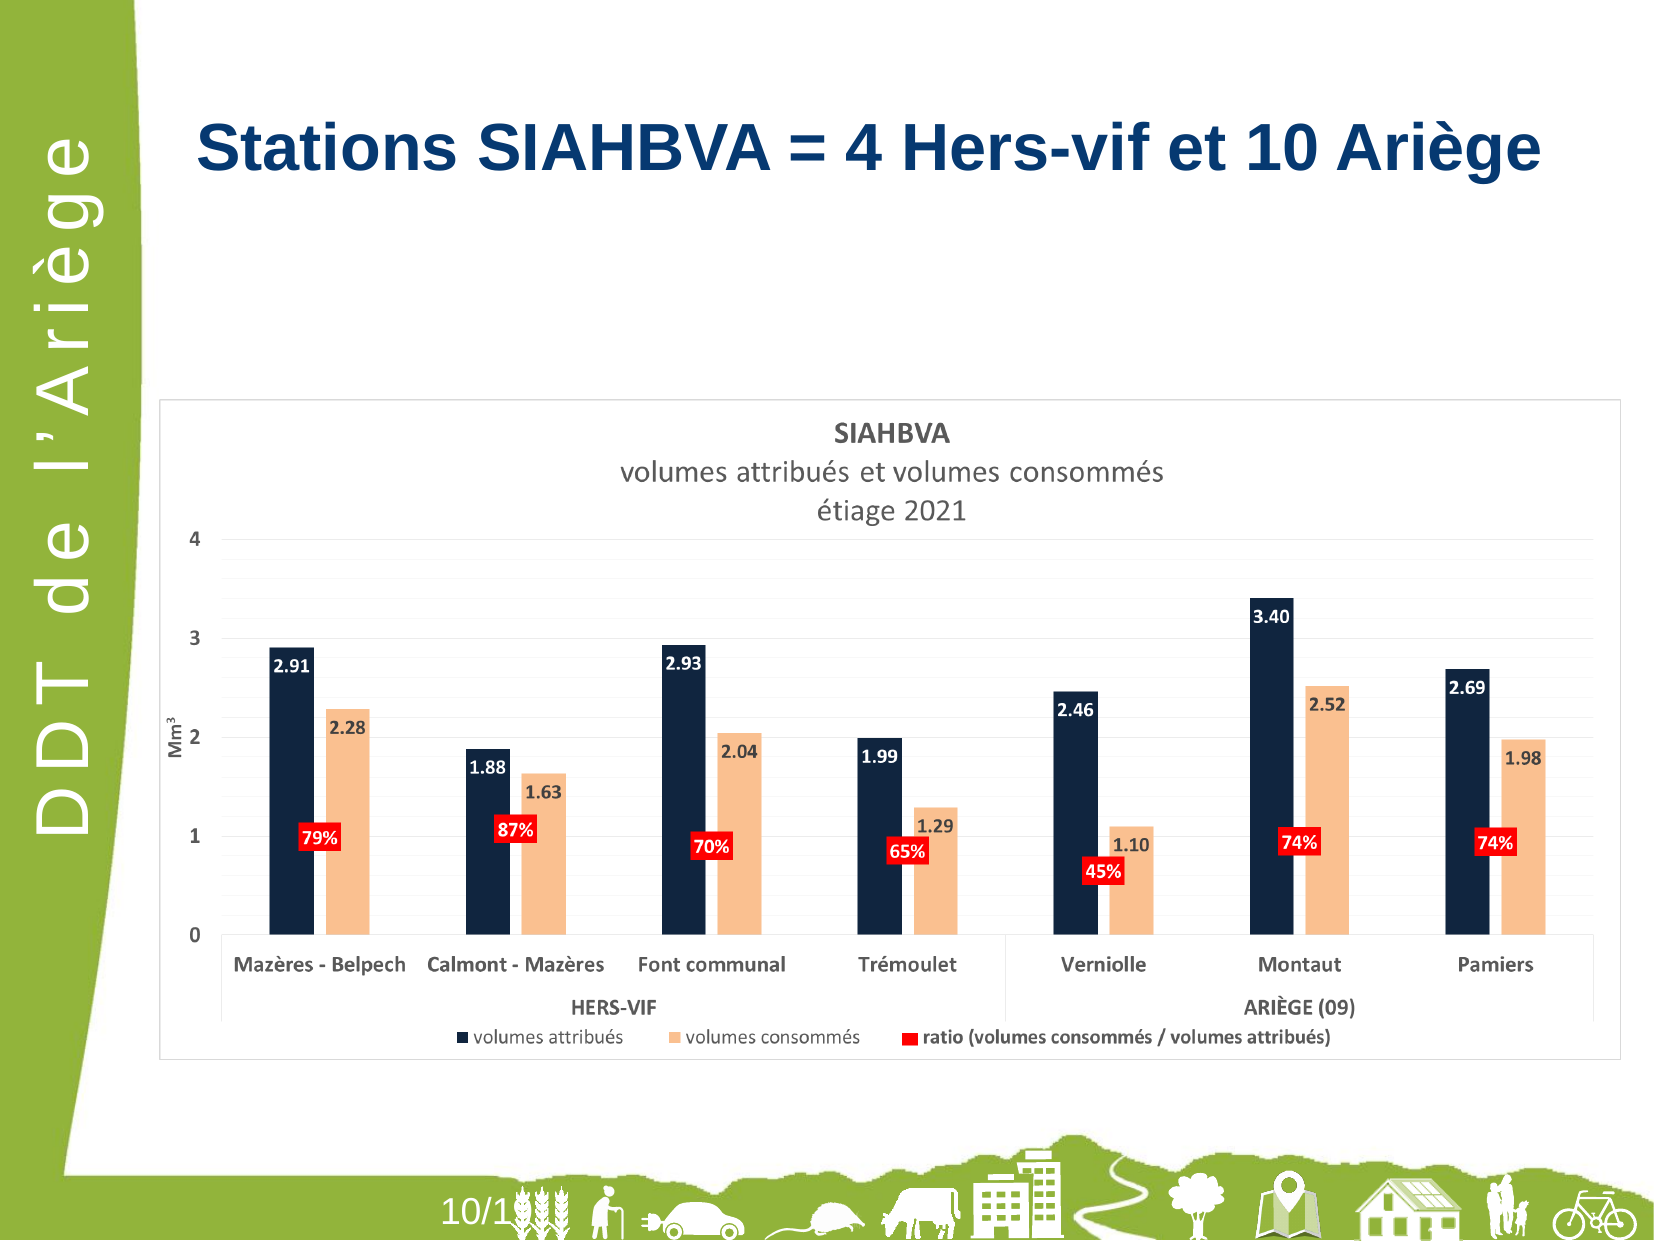

# Stations SIAHBVA = 4 Hers-vif et 10 Ariège